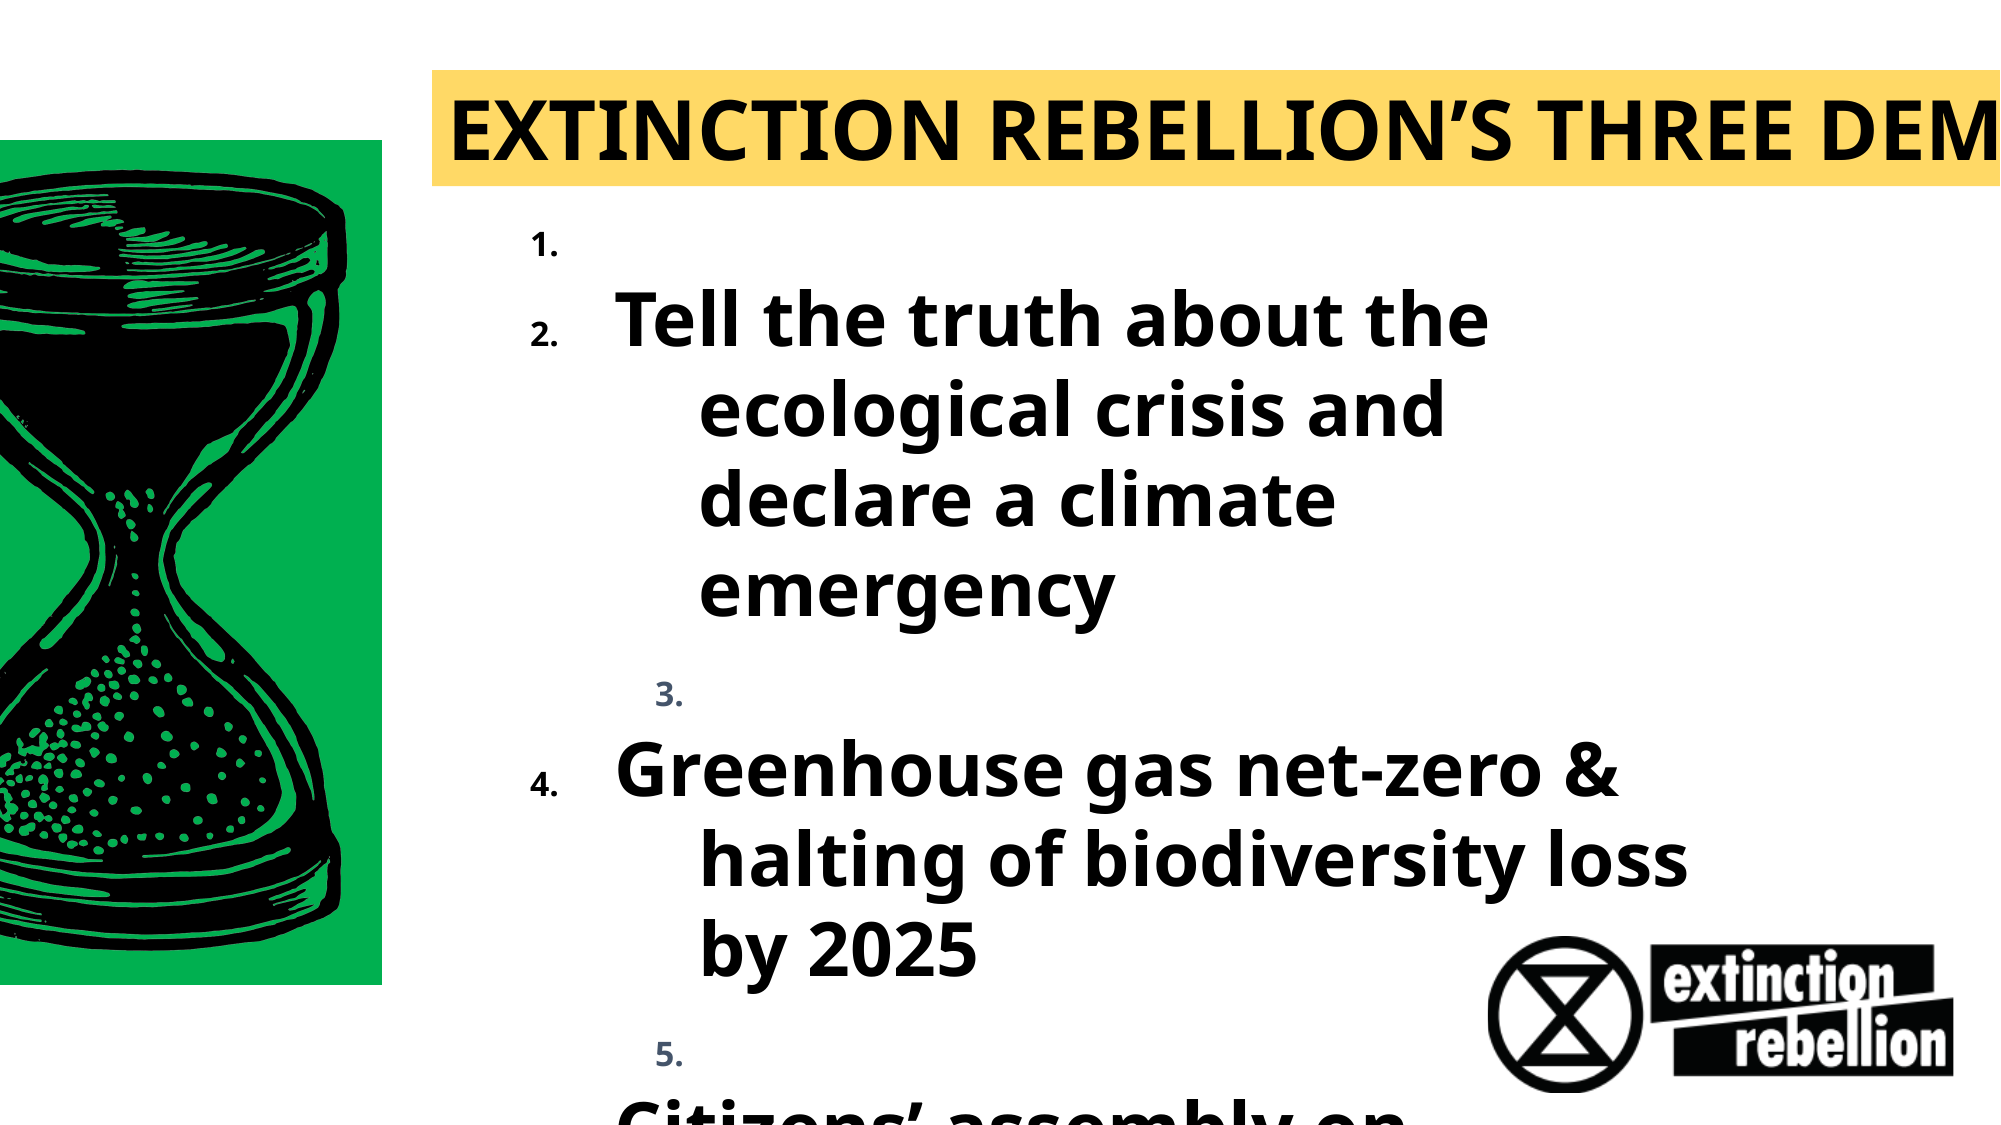

EXTINCTION REBELLION’S THREE DEMANDS
Tell the truth about the ecological crisis and declare a climate emergency
Greenhouse gas net-zero & halting of biodiversity loss by 2025
Citizens’ assembly on climate and ecological justice